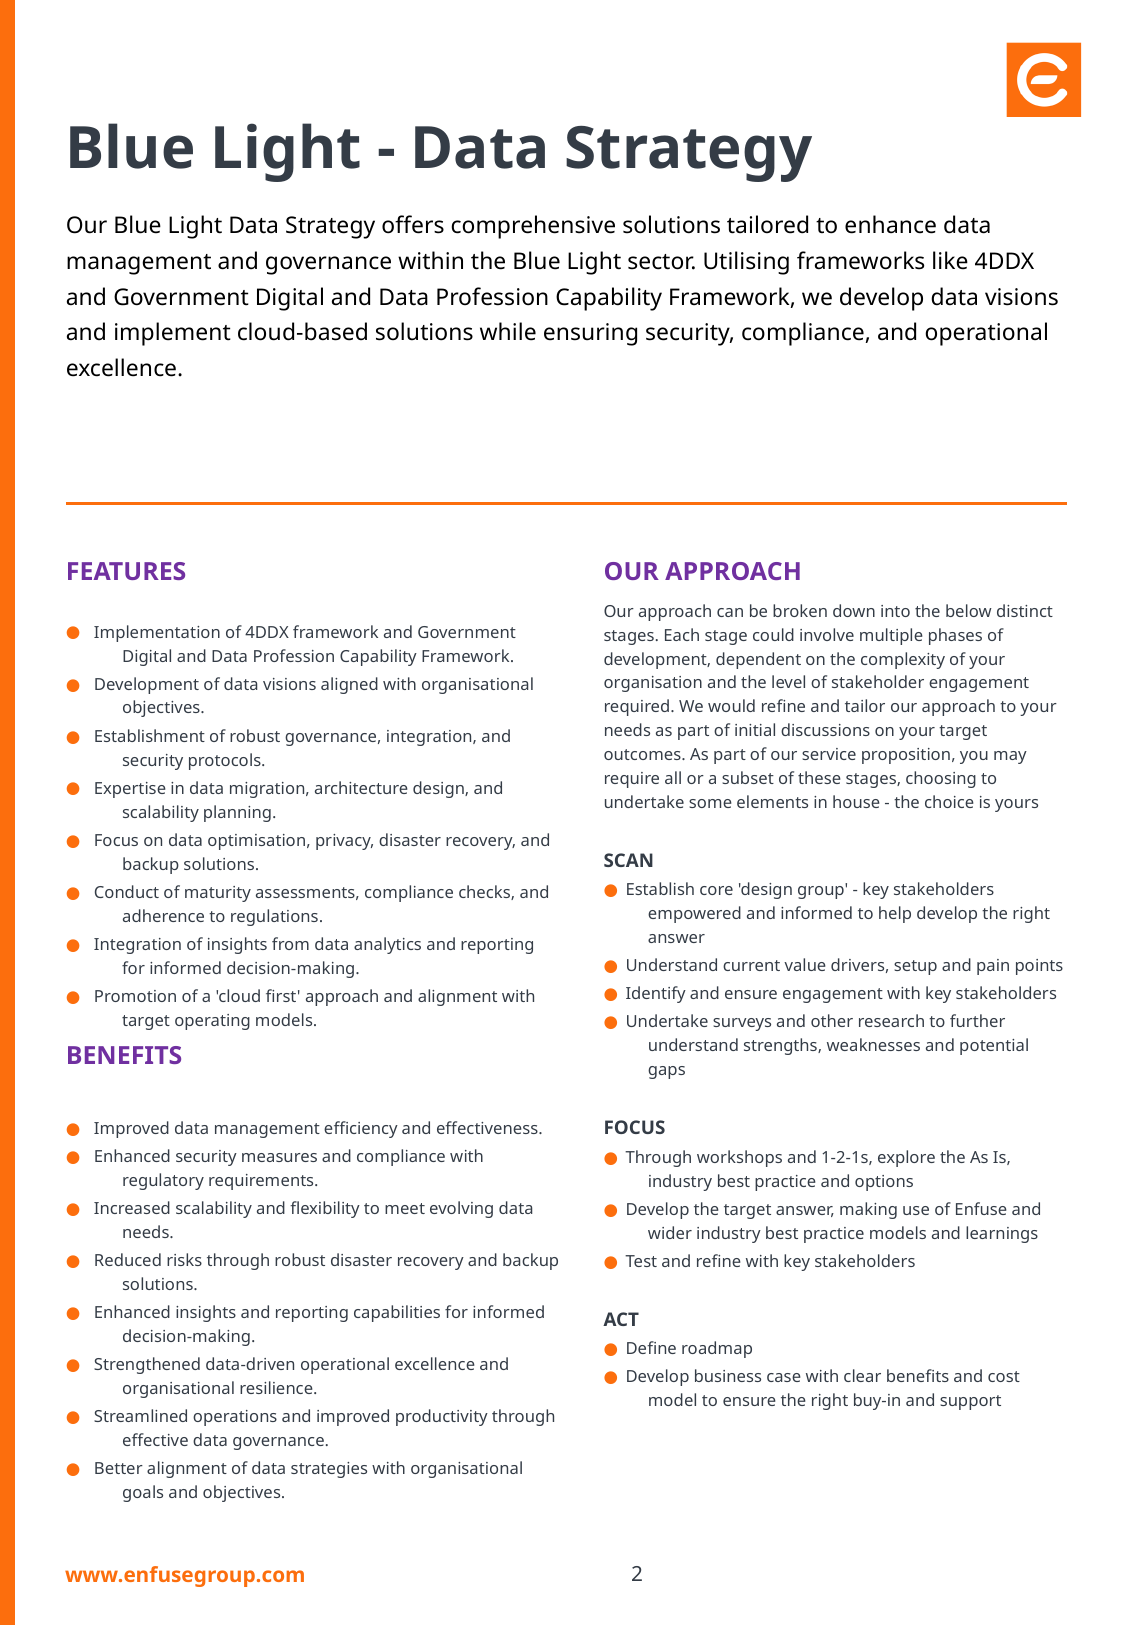

Blue Light - Data Strategy
Our Blue Light Data Strategy offers comprehensive solutions tailored to enhance data management and governance within the Blue Light sector. Utilising frameworks like 4DDX and Government Digital and Data Profession Capability Framework, we develop data visions and implement cloud-based solutions while ensuring security, compliance, and operational excellence.
FEATURES
OUR APPROACH
Our approach can be broken down into the below distinct stages. Each stage could involve multiple phases of development, dependent on the complexity of your organisation and the level of stakeholder engagement required. We would refine and tailor our approach to your needs as part of initial discussions on your target outcomes. As part of our service proposition, you may require all or a subset of these stages, choosing to undertake some elements in house - the choice is yours
SCAN
Establish core 'design group' - key stakeholders empowered and informed to help develop the right answer
Understand current value drivers, setup and pain points
Identify and ensure engagement with key stakeholders
Undertake surveys and other research to further understand strengths, weaknesses and potential gaps
FOCUS
Through workshops and 1-2-1s, explore the As Is, industry best practice and options
Develop the target answer, making use of Enfuse and wider industry best practice models and learnings
Test and refine with key stakeholders
ACT
Define roadmap
Develop business case with clear benefits and cost model to ensure the right buy-in and support
Implementation of 4DDX framework and Government Digital and Data Profession Capability Framework.
Development of data visions aligned with organisational objectives.
Establishment of robust governance, integration, and security protocols.
Expertise in data migration, architecture design, and scalability planning.
Focus on data optimisation, privacy, disaster recovery, and backup solutions.
Conduct of maturity assessments, compliance checks, and adherence to regulations.
Integration of insights from data analytics and reporting for informed decision-making.
Promotion of a 'cloud first' approach and alignment with target operating models.
BENEFITS
Improved data management efficiency and effectiveness.
Enhanced security measures and compliance with regulatory requirements.
Increased scalability and flexibility to meet evolving data needs.
Reduced risks through robust disaster recovery and backup solutions.
Enhanced insights and reporting capabilities for informed decision-making.
Strengthened data-driven operational excellence and organisational resilience.
Streamlined operations and improved productivity through effective data governance.
Better alignment of data strategies with organisational goals and objectives.